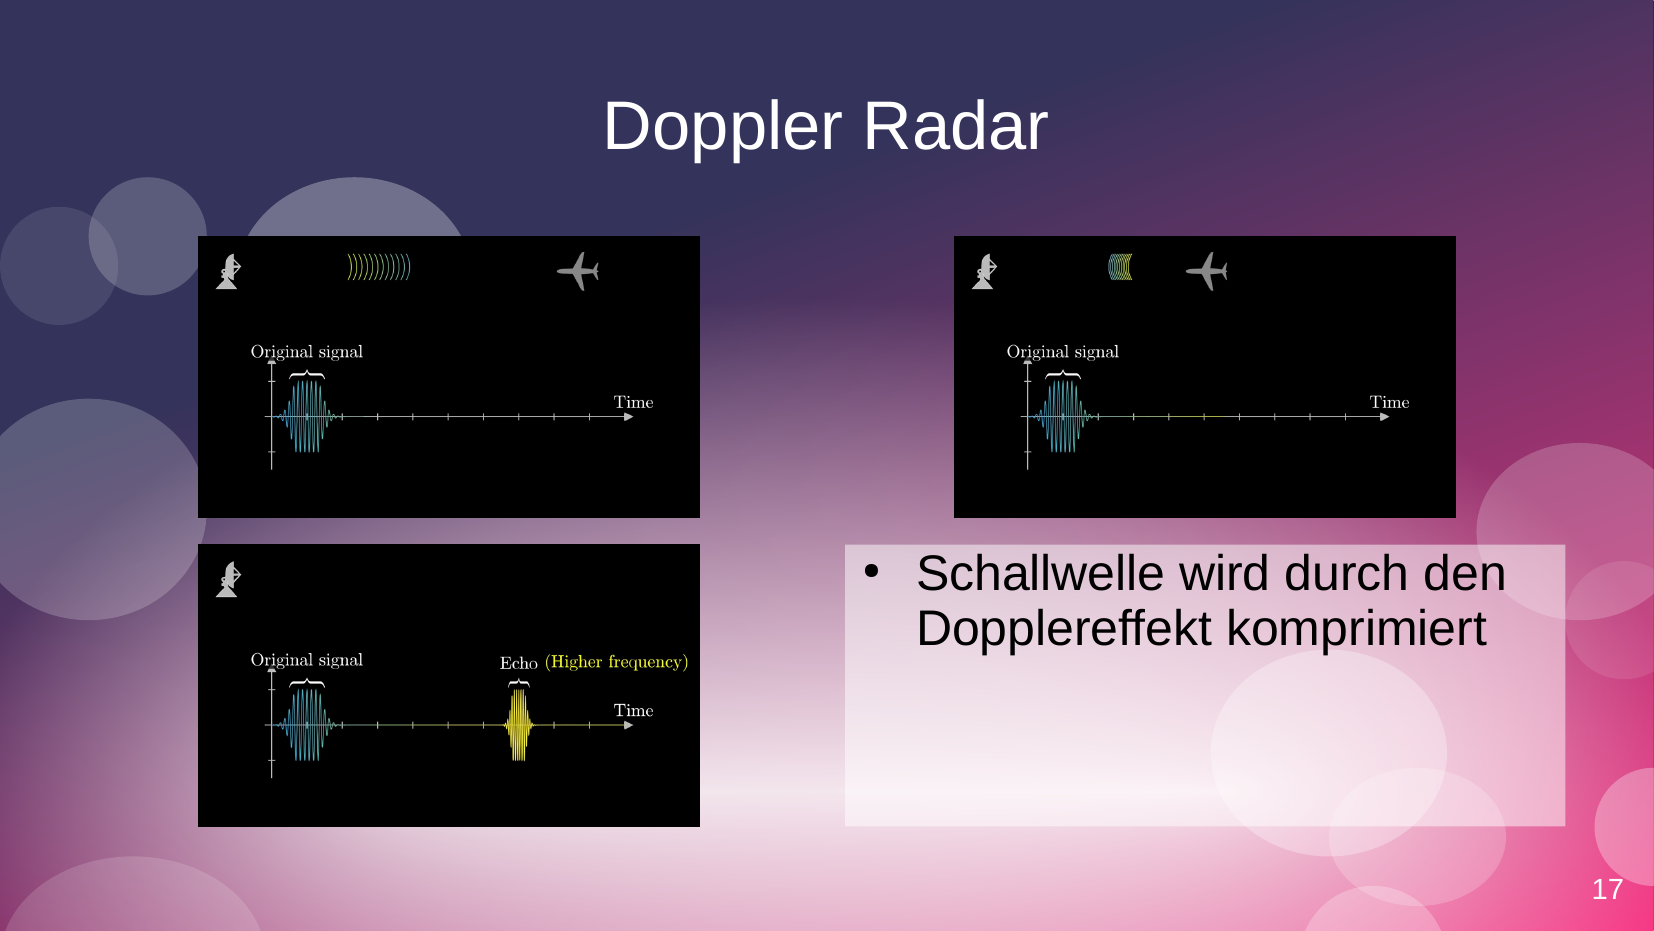

# Doppler Radar
Schallwelle wird durch den Dopplereffekt komprimiert